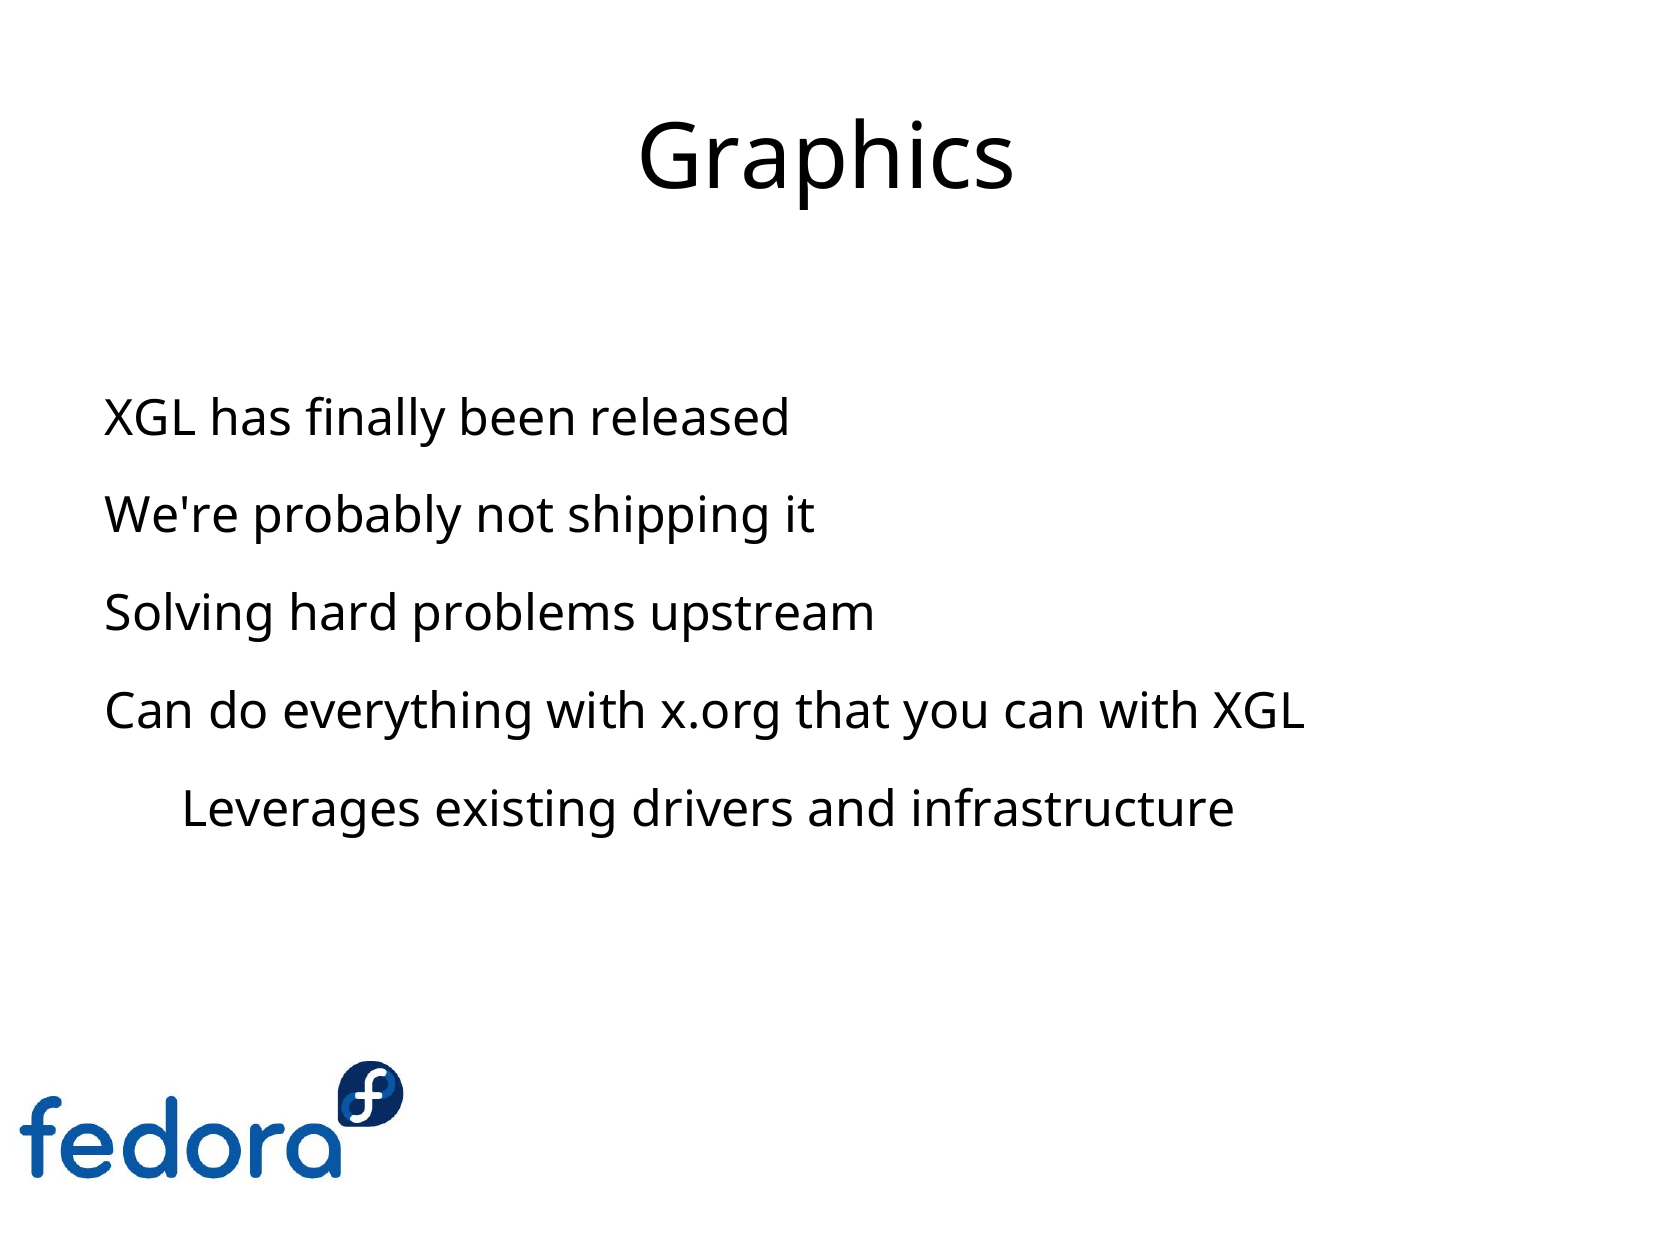

# Graphics
XGL has finally been released
We're probably not shipping it
Solving hard problems upstream
Can do everything with x.org that you can with XGL
Leverages existing drivers and infrastructure